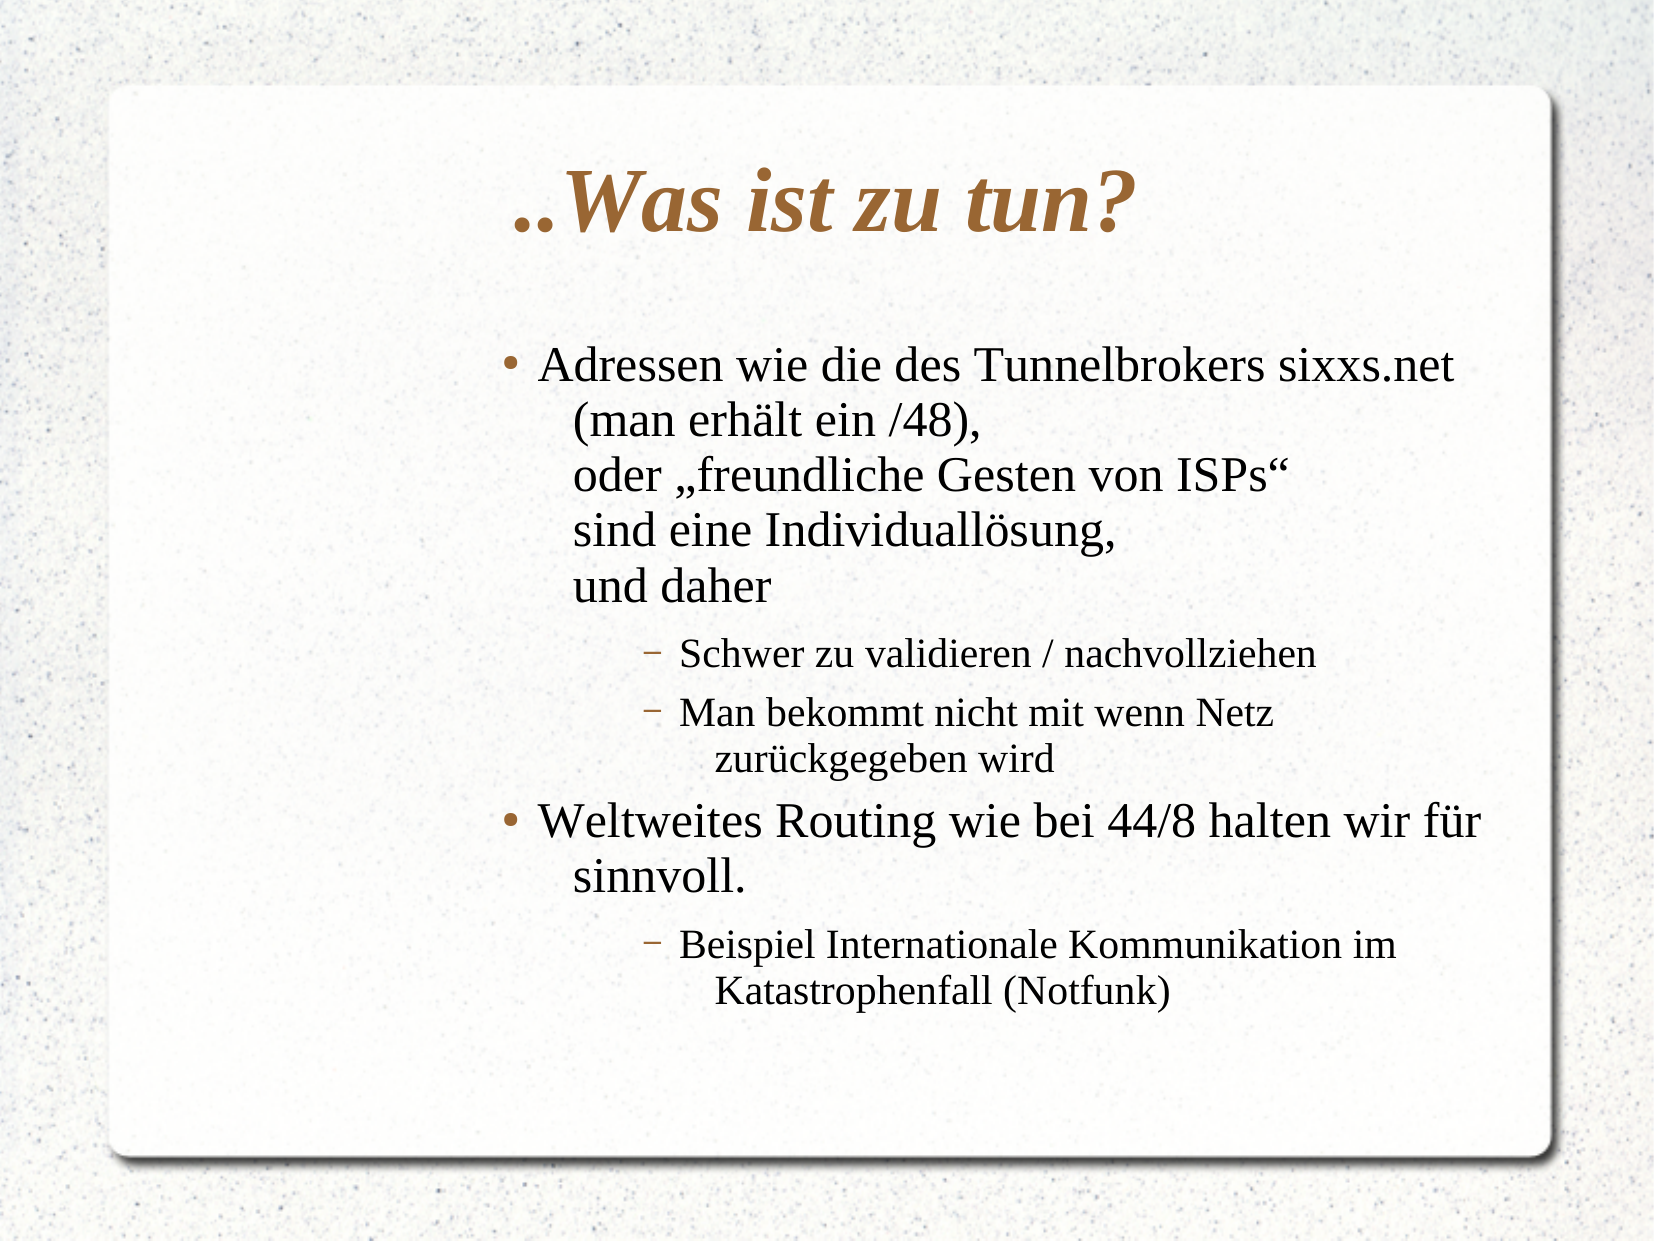

# ..Was ist zu tun?
Adressen wie die des Tunnelbrokers sixxs.net (man erhält ein /48),
oder „freundliche Gesten von ISPs“
sind eine Individuallösung,
und daher
Schwer zu validieren / nachvollziehen
Man bekommt nicht mit wenn Netz zurückgegeben wird
Weltweites Routing wie bei 44/8 halten wir für sinnvoll.
Beispiel Internationale Kommunikation im Katastrophenfall (Notfunk)